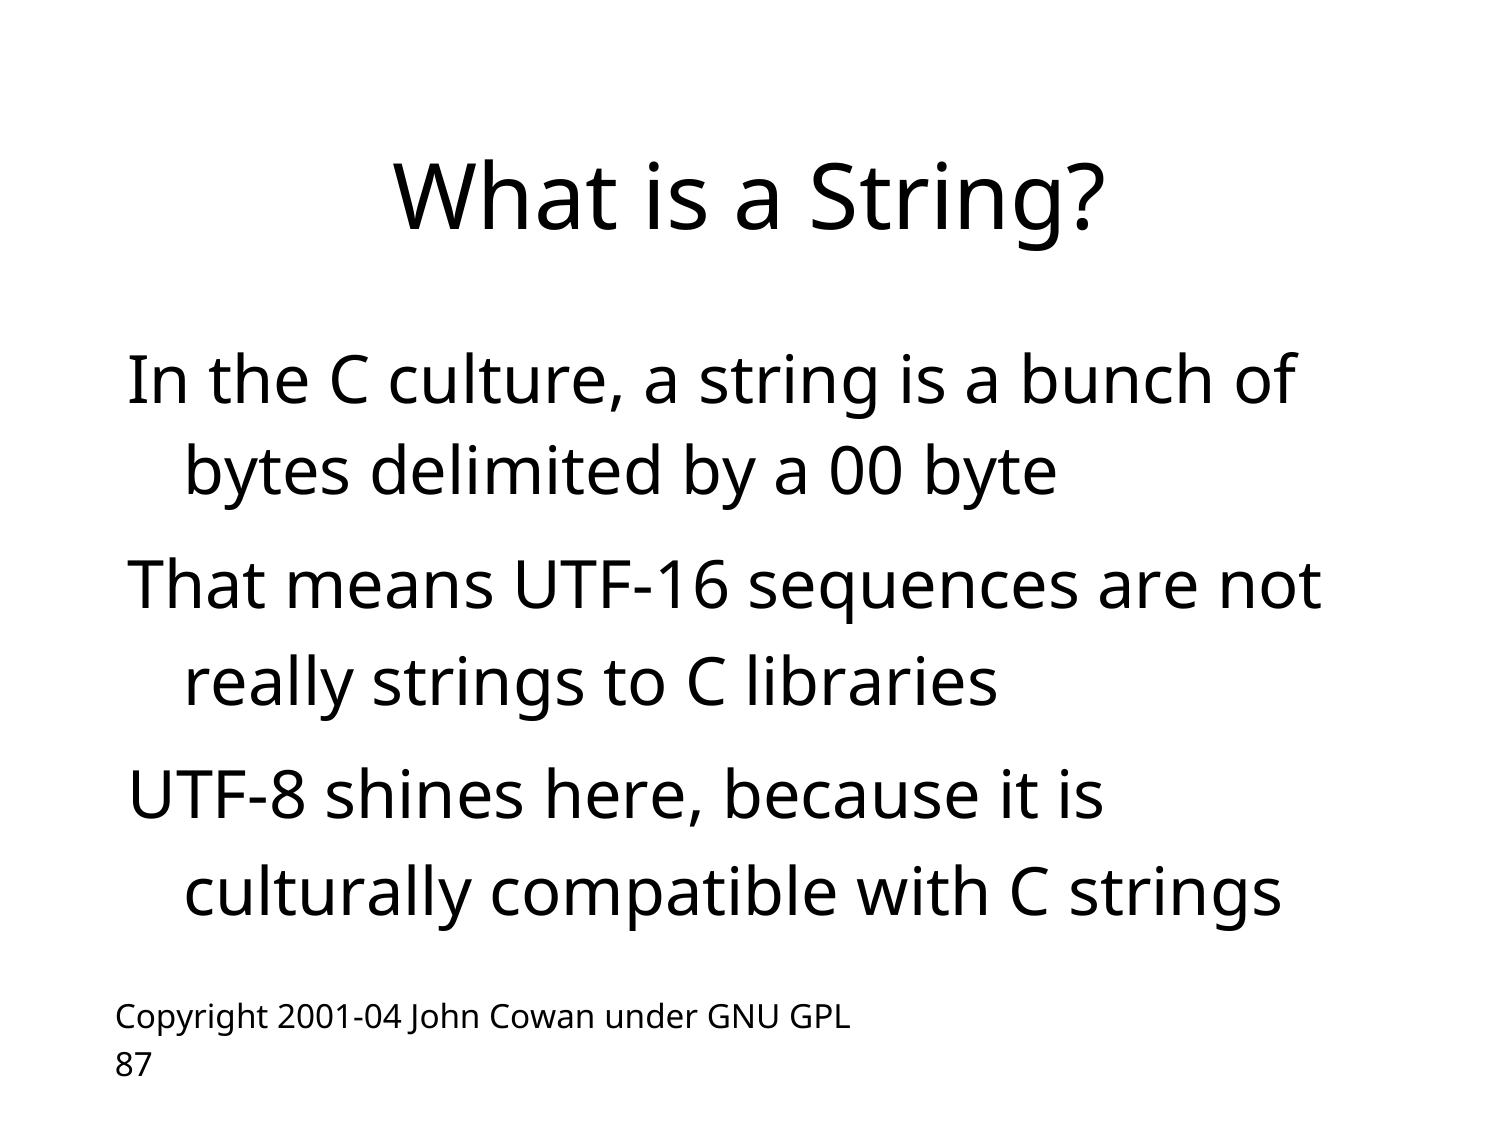

# What is a String?
In the C culture, a string is a bunch of bytes delimited by a 00 byte
That means UTF-16 sequences are not really strings to C libraries
UTF-8 shines here, because it is culturally compatible with C strings